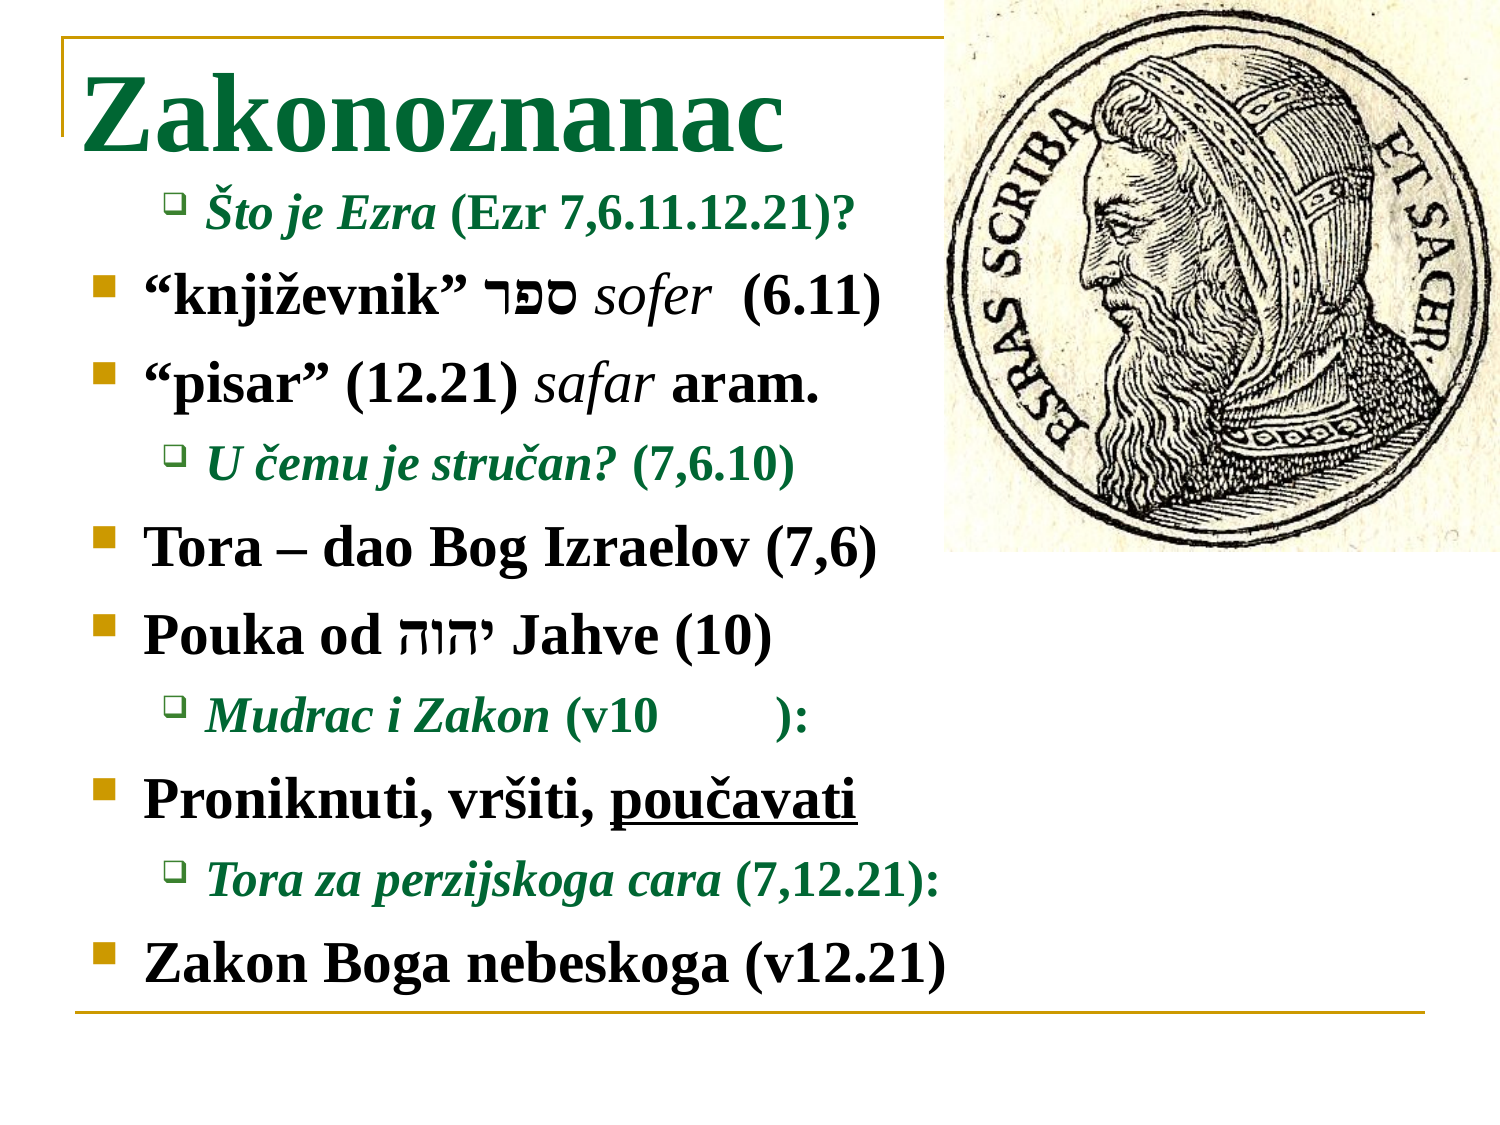

# Zakonoznanac
Što je Ezra (Ezr 7,6.11.12.21)?
“književnik” ספר sofer (6.11)
“pisar” (12.21) safar aram.
U čemu je stručan? (7,6.10)
Tora – dao Bog Izraelov (7,6)
Pouka od יהוה Jahve (10)
Mudrac i Zakon (v10	):
Proniknuti, vršiti, poučavati
Tora za perzijskoga cara (7,12.21):
Zakon Boga nebeskoga (v12.21)